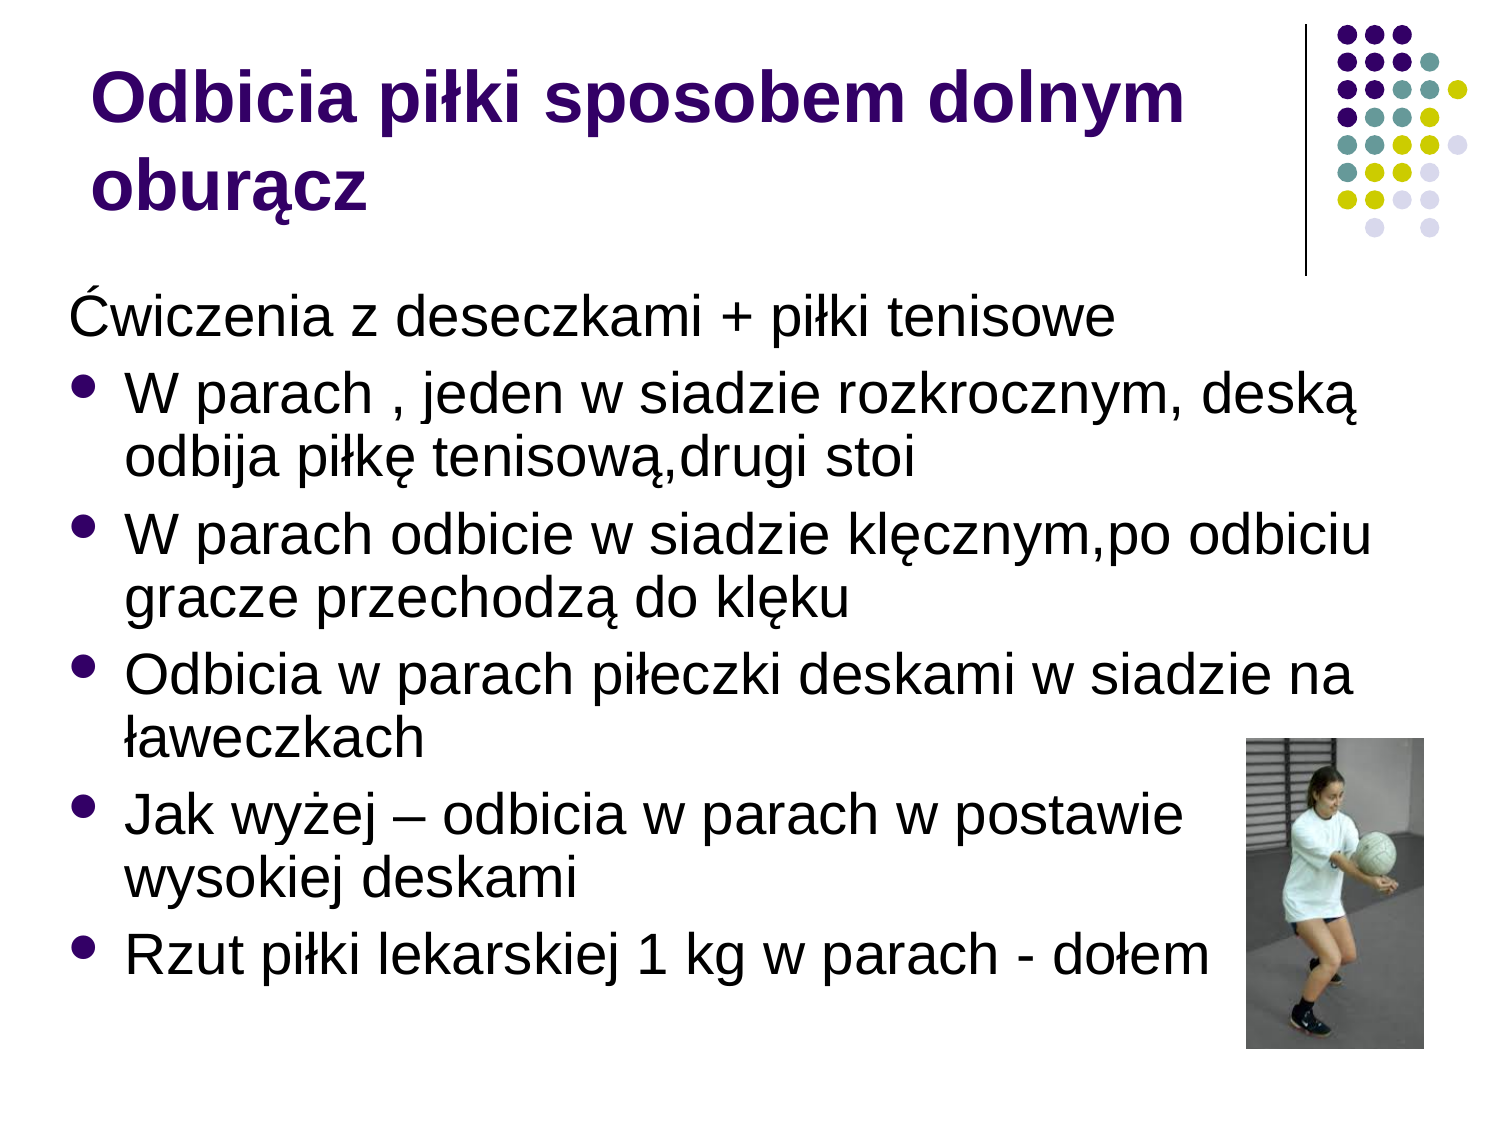

# Odbicia piłki sposobem dolnym oburącz
Ćwiczenia z deseczkami + piłki tenisowe
W parach , jeden w siadzie rozkrocznym, deską odbija piłkę tenisową,drugi stoi
W parach odbicie w siadzie klęcznym,po odbiciu gracze przechodzą do klęku
Odbicia w parach piłeczki deskami w siadzie na ławeczkach
Jak wyżej – odbicia w parach w postawie wysokiej deskami
Rzut piłki lekarskiej 1 kg w parach - dołem